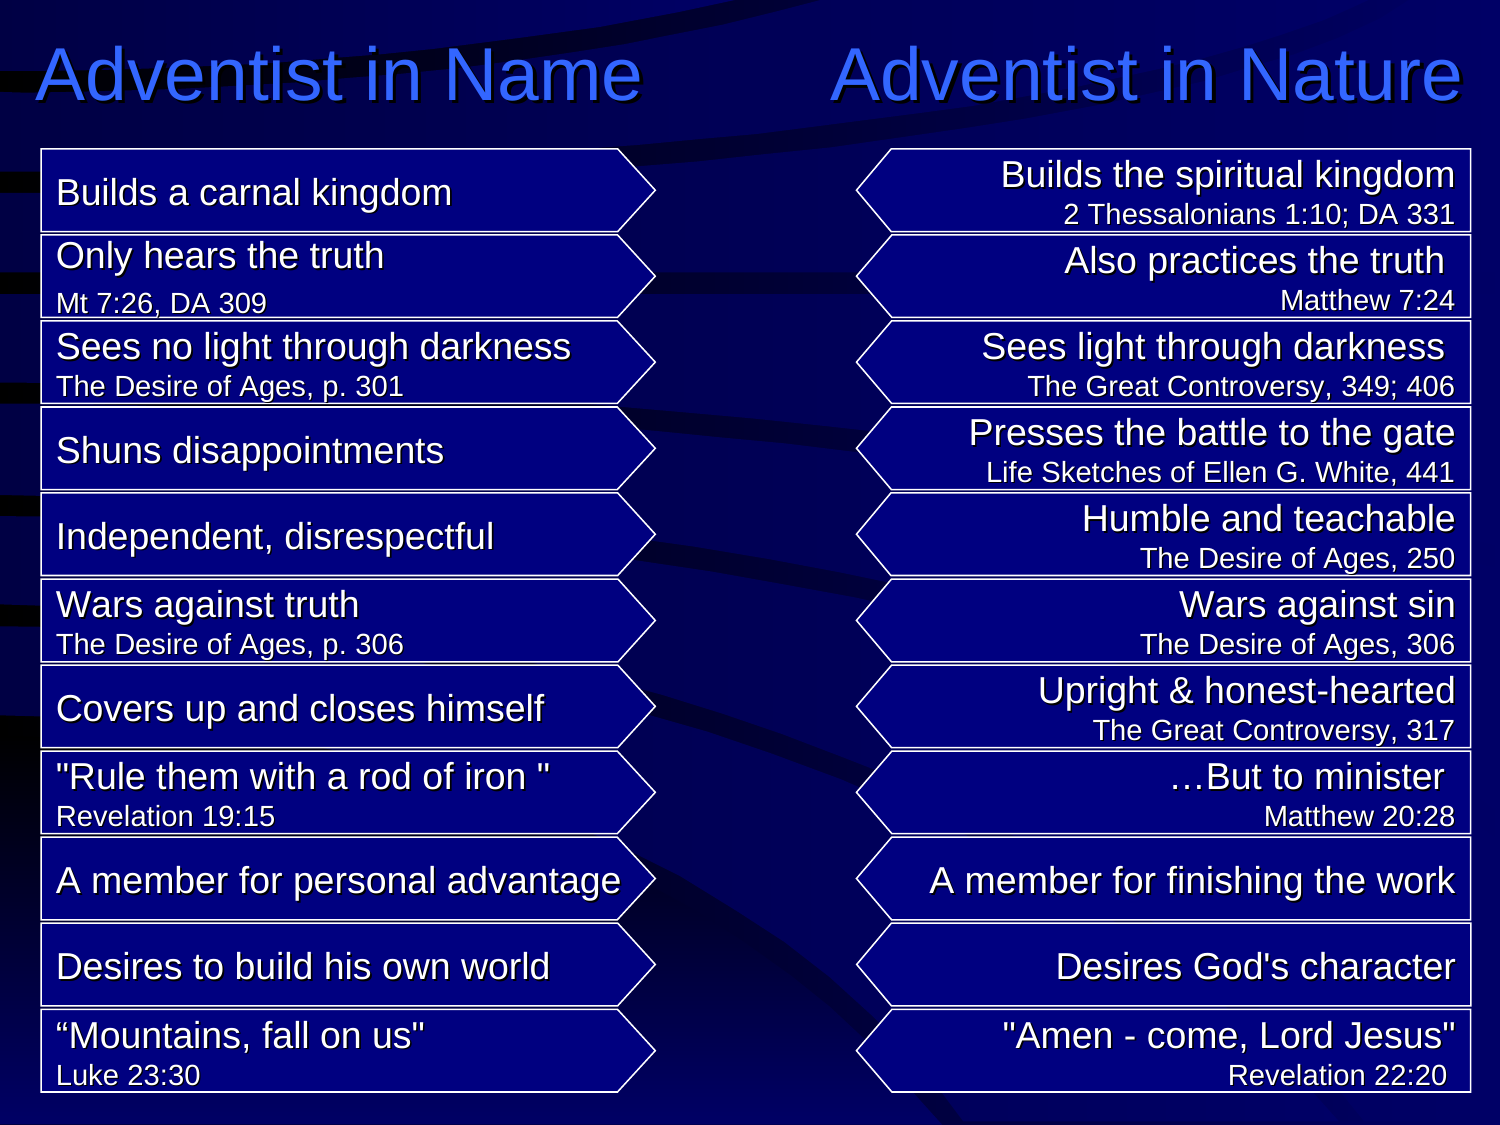

Adventist in Name Adventist in Nature
Builds a carnal kingdom
Builds the spiritual kingdom
2 Thessalonians 1:10; DA 331
Only hears the truth
Mt 7:26, DA 309
Also practices the truth
Matthew 7:24
Sees no light through darkness
The Desire of Ages, p. 301
Sees light through darkness
The Great Controversy, 349; 406
Shuns disappointments
Presses the battle to the gate
Life Sketches of Ellen G. White, 441
Independent, disrespectful
Humble and teachable
The Desire of Ages, 250
Wars against truth
The Desire of Ages, p. 306
Wars against sin
The Desire of Ages, 306
Covers up and closes himself
Upright & honest-hearted
The Great Controversy, 317
"Rule them with a rod of iron "
Revelation 19:15
 …But to minister
Matthew 20:28
A member for personal advantage
A member for finishing the work
Desires to build his own world
Desires God's character
“Mountains, fall on us"
Luke 23:30
"Amen - come, Lord Jesus"
Revelation 22:20